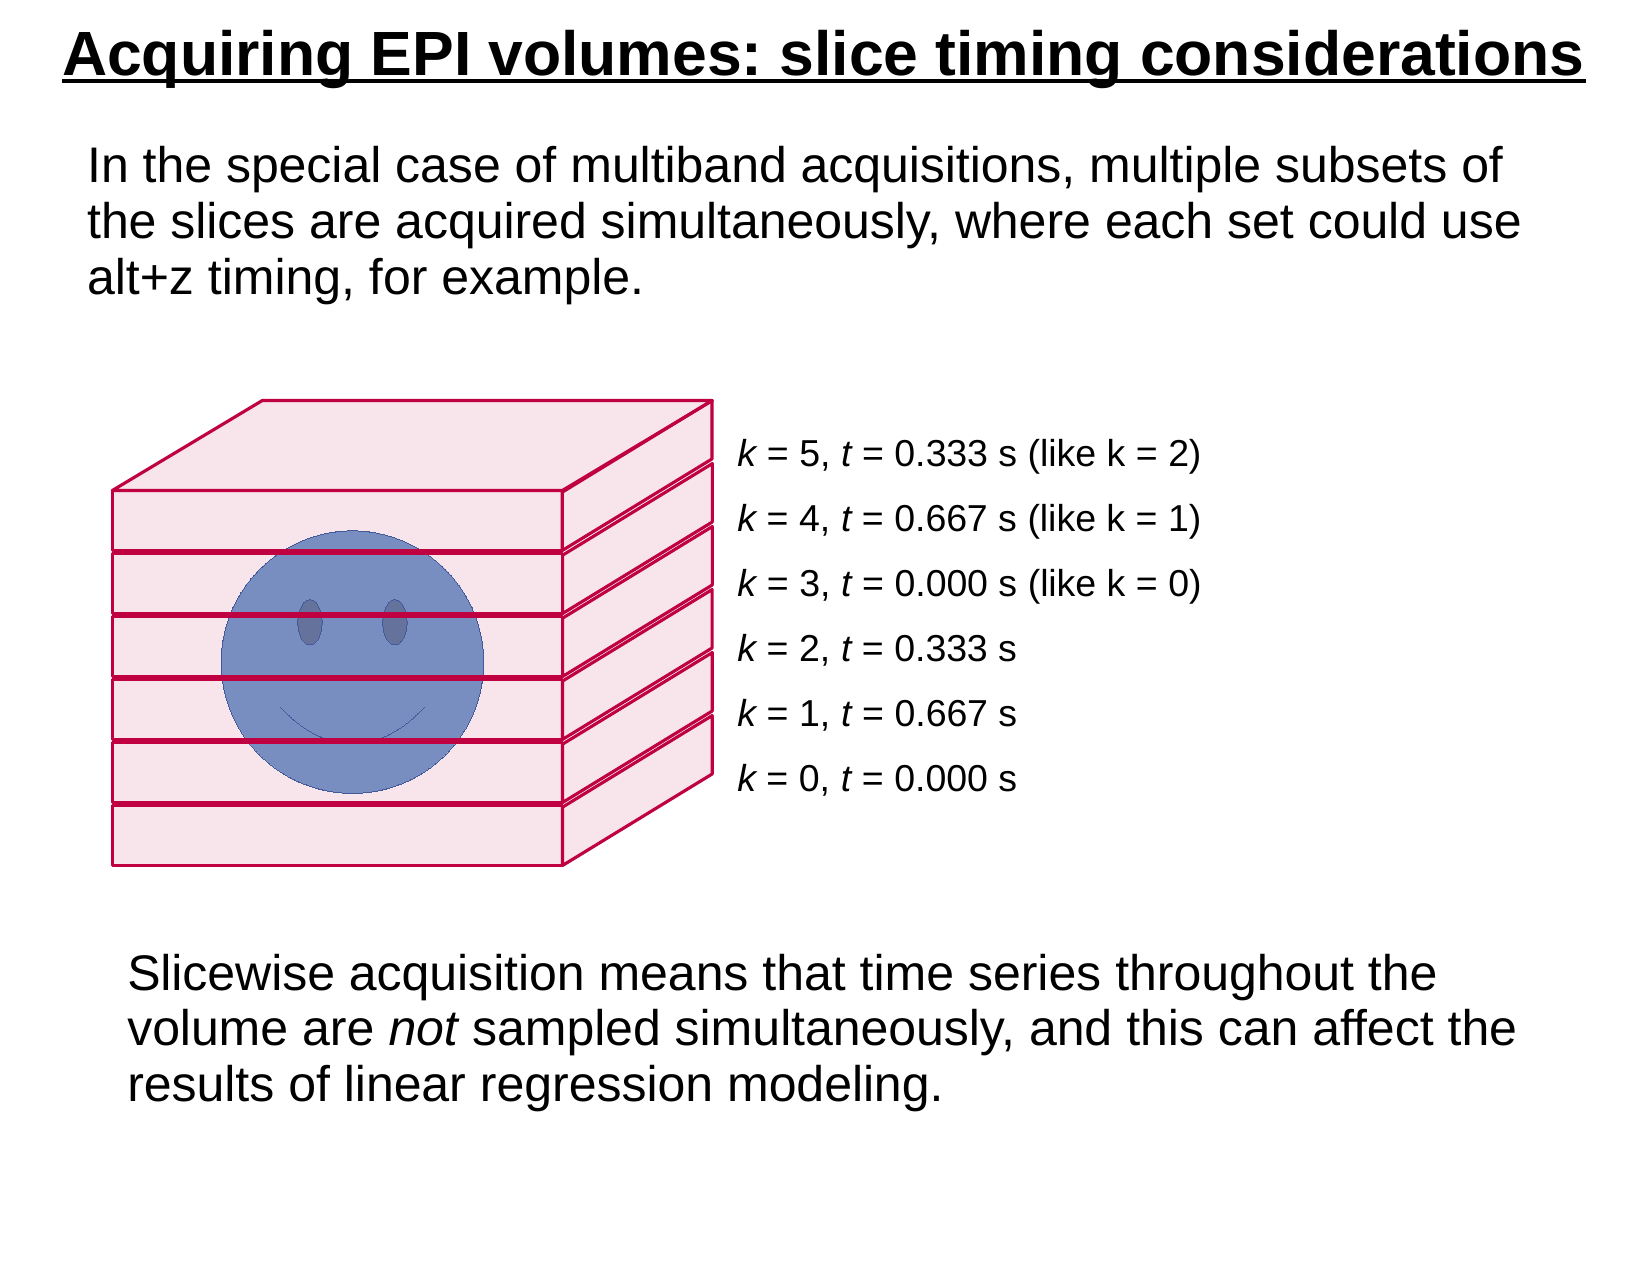

Acquiring EPI volumes: slice timing considerations
In the special case of multiband acquisitions, multiple subsets of the slices are acquired simultaneously, where each set could use alt+z timing, for example.
k = 5, t = 0.333 s (like k = 2)
k = 4, t = 0.667 s (like k = 1)
k = 3, t = 0.000 s (like k = 0)
k = 2, t = 0.333 s
k = 1, t = 0.667 s
k = 0, t = 0.000 s
Slicewise acquisition means that time series throughout the volume are not sampled simultaneously, and this can affect the results of linear regression modeling.